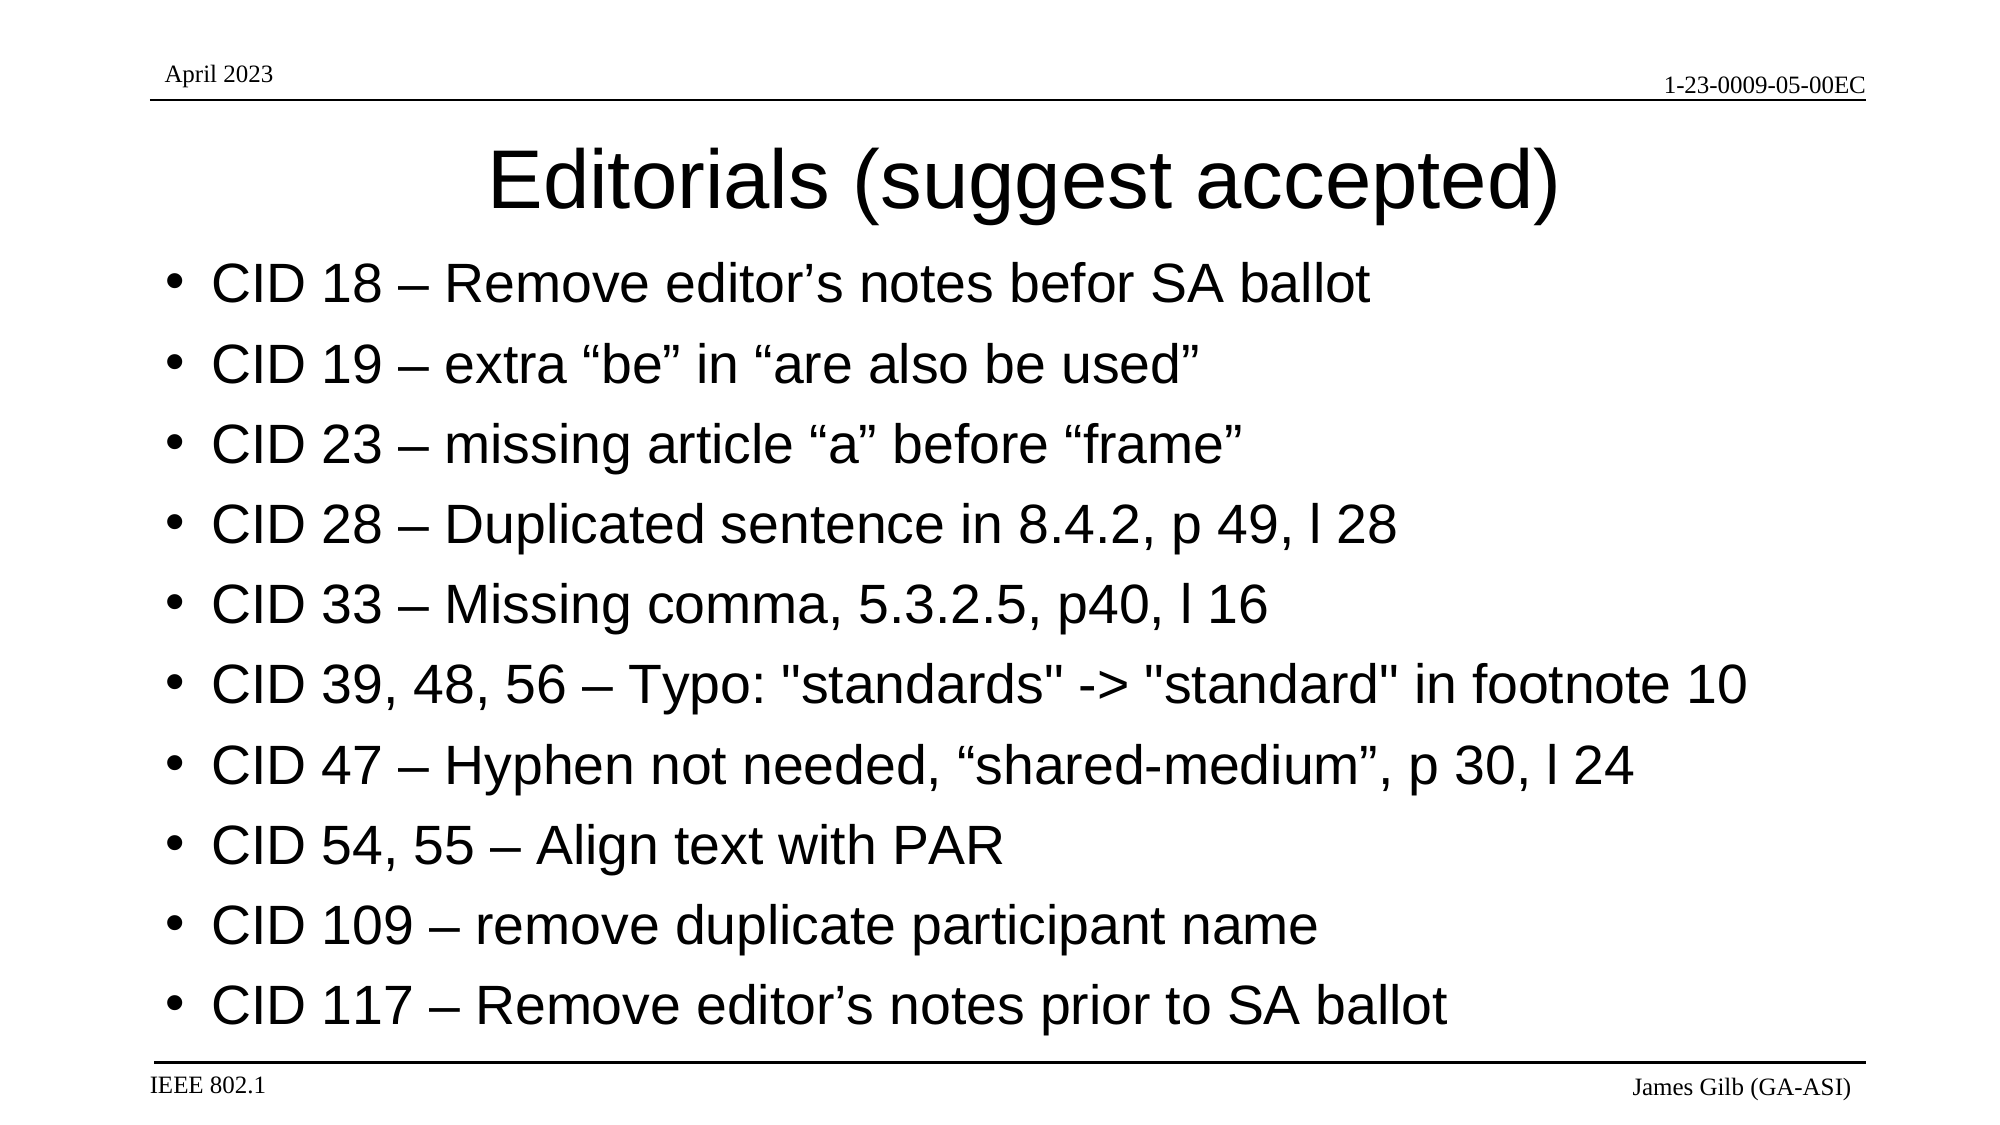

# Editorials (suggest accepted)
CID 18 – Remove editor’s notes befor SA ballot
CID 19 – extra “be” in “are also be used”
CID 23 – missing article “a” before “frame”
CID 28 – Duplicated sentence in 8.4.2, p 49, l 28
CID 33 – Missing comma, 5.3.2.5, p40, l 16
CID 39, 48, 56 – Typo: "standards" -> "standard" in footnote 10
CID 47 – Hyphen not needed, “shared-medium”, p 30, l 24
CID 54, 55 – Align text with PAR
CID 109 – remove duplicate participant name
CID 117 – Remove editor’s notes prior to SA ballot